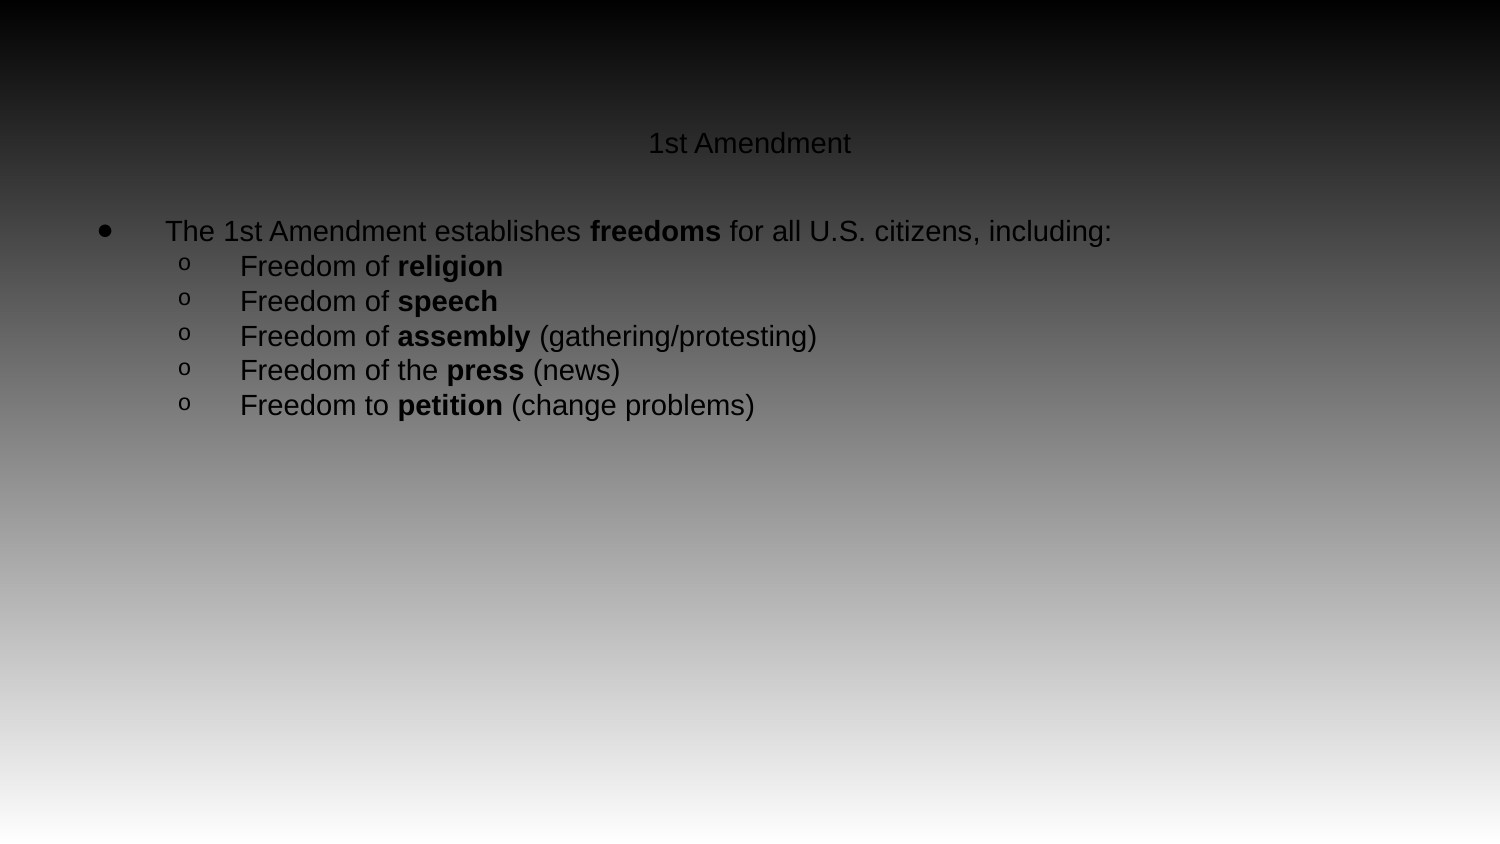

# 1st Amendment
The 1st Amendment establishes freedoms for all U.S. citizens, including:
Freedom of religion
Freedom of speech
Freedom of assembly (gathering/protesting)
Freedom of the press (news)
Freedom to petition (change problems)